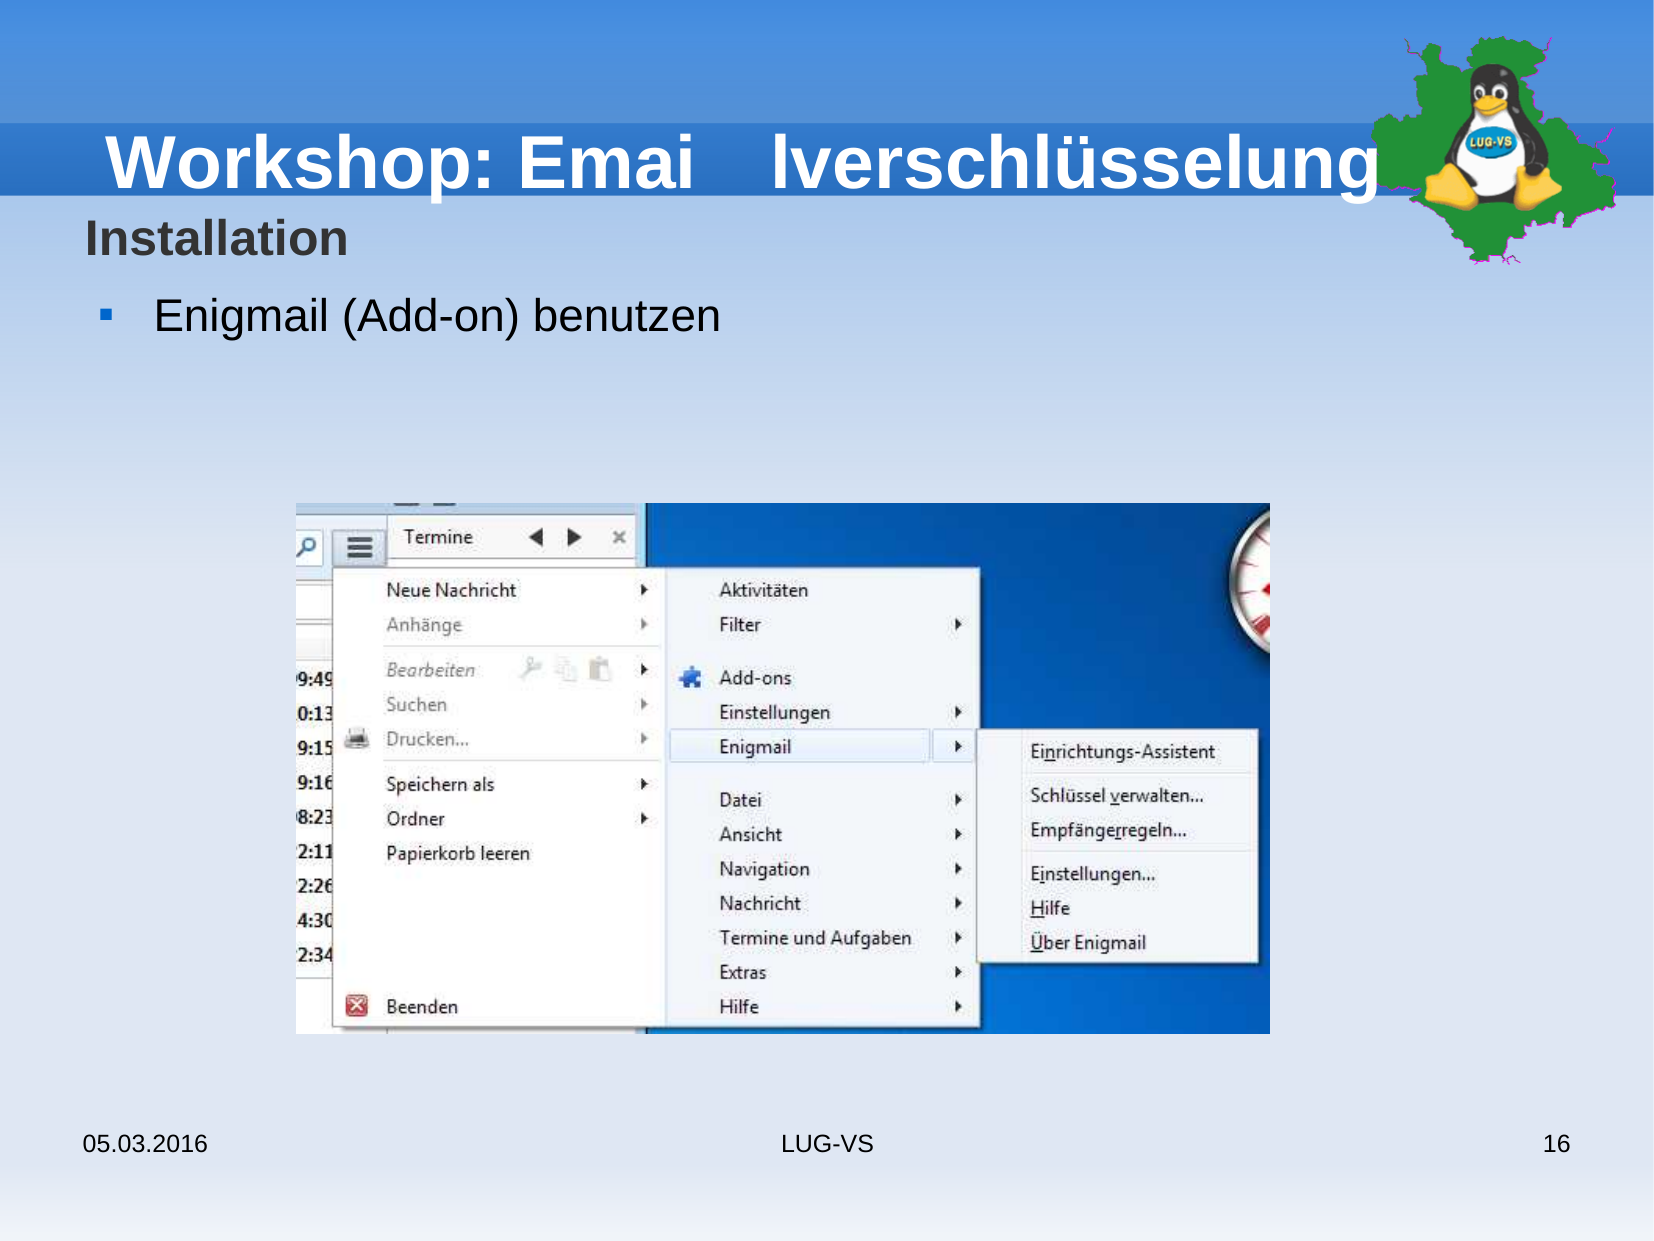

Workshop: Emai	lverschlüsselung
Installation
# Enigmail (Add-on) benutzen
05.03.2016
LUG-VS
16